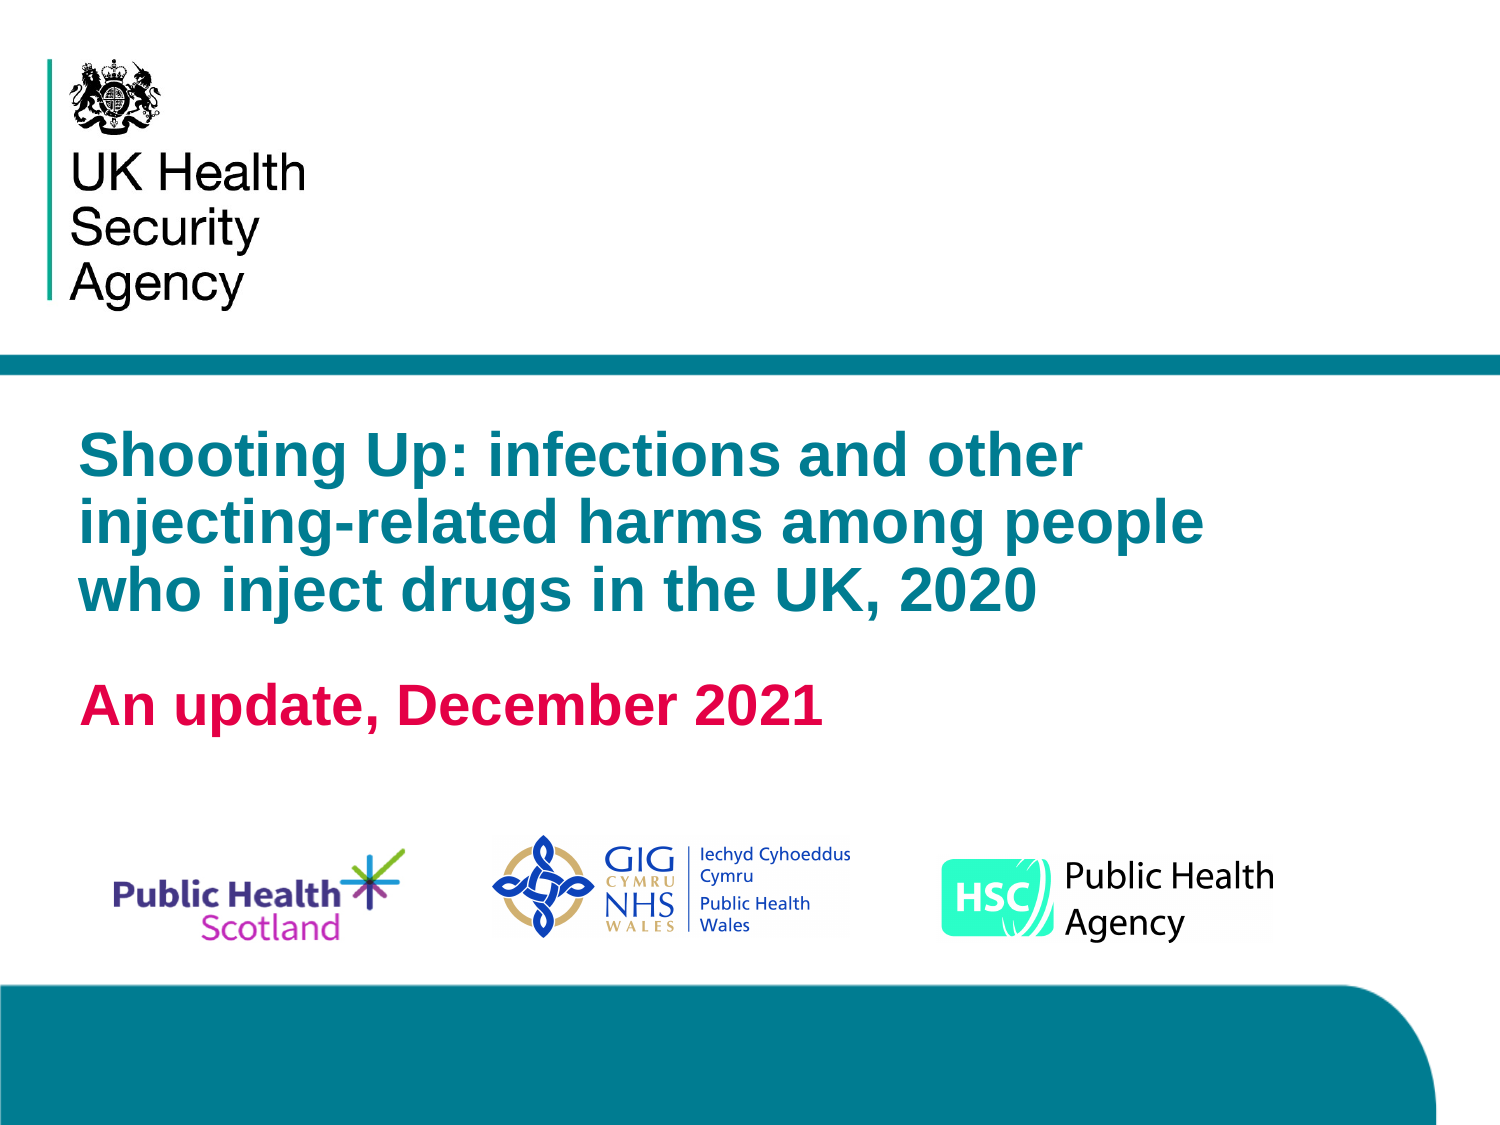

# Shooting Up: infections and other injecting-related harms among people who inject drugs in the UK, 2020
An update, December 2021